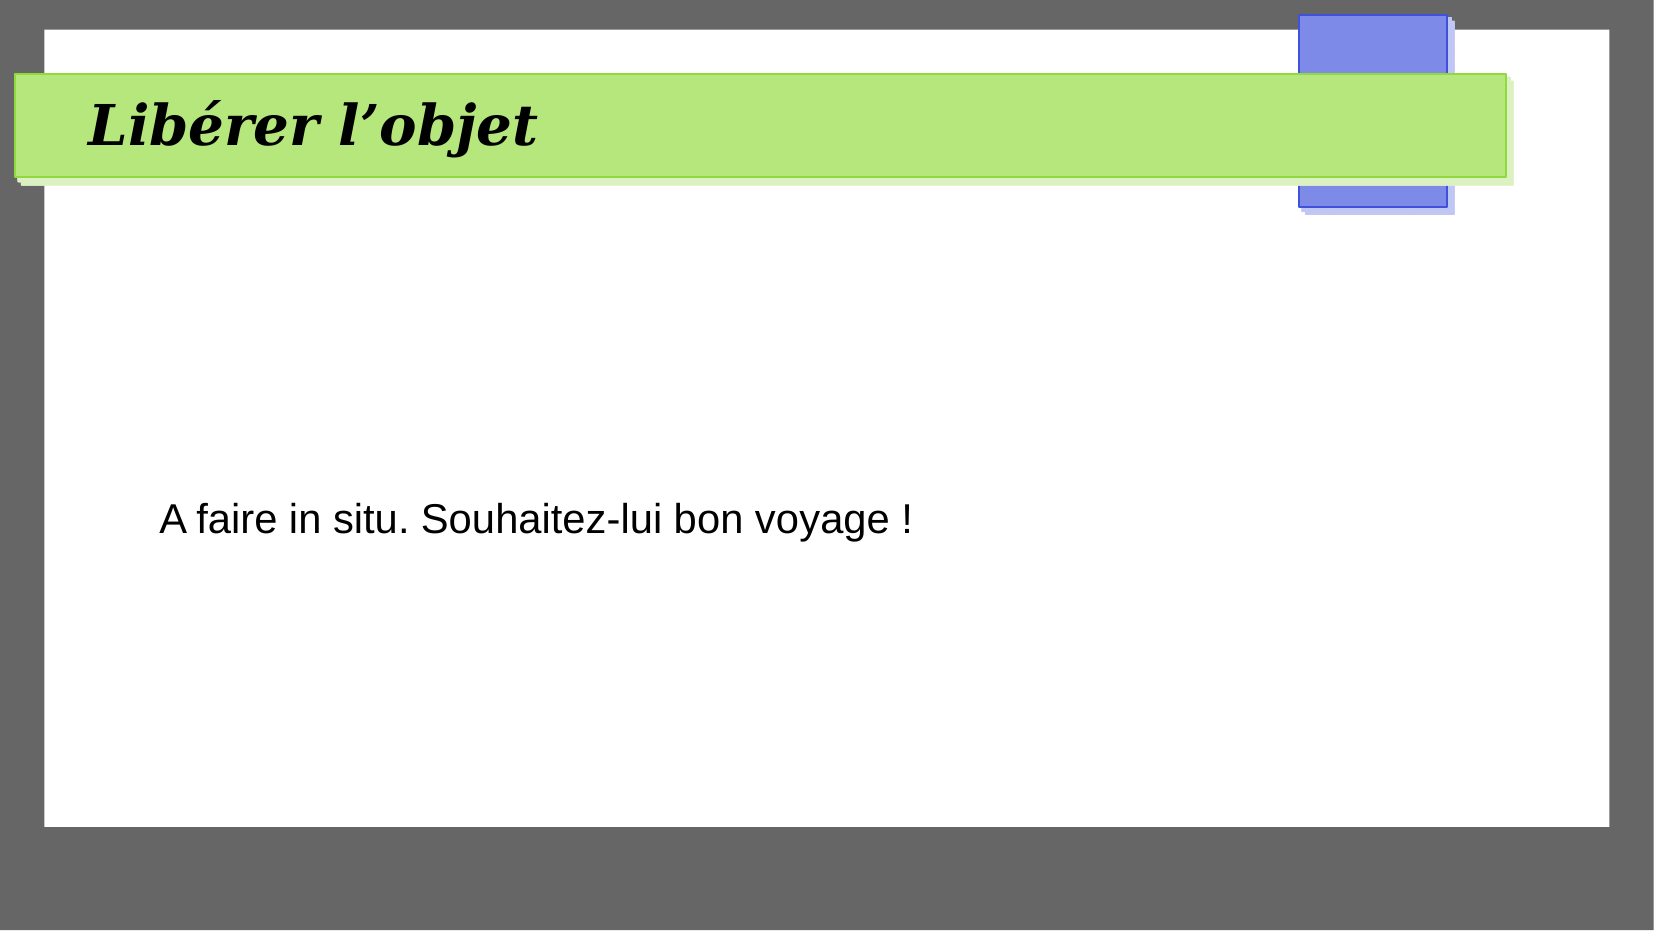

# Libérer l’objet
A faire in situ. Souhaitez-lui bon voyage !